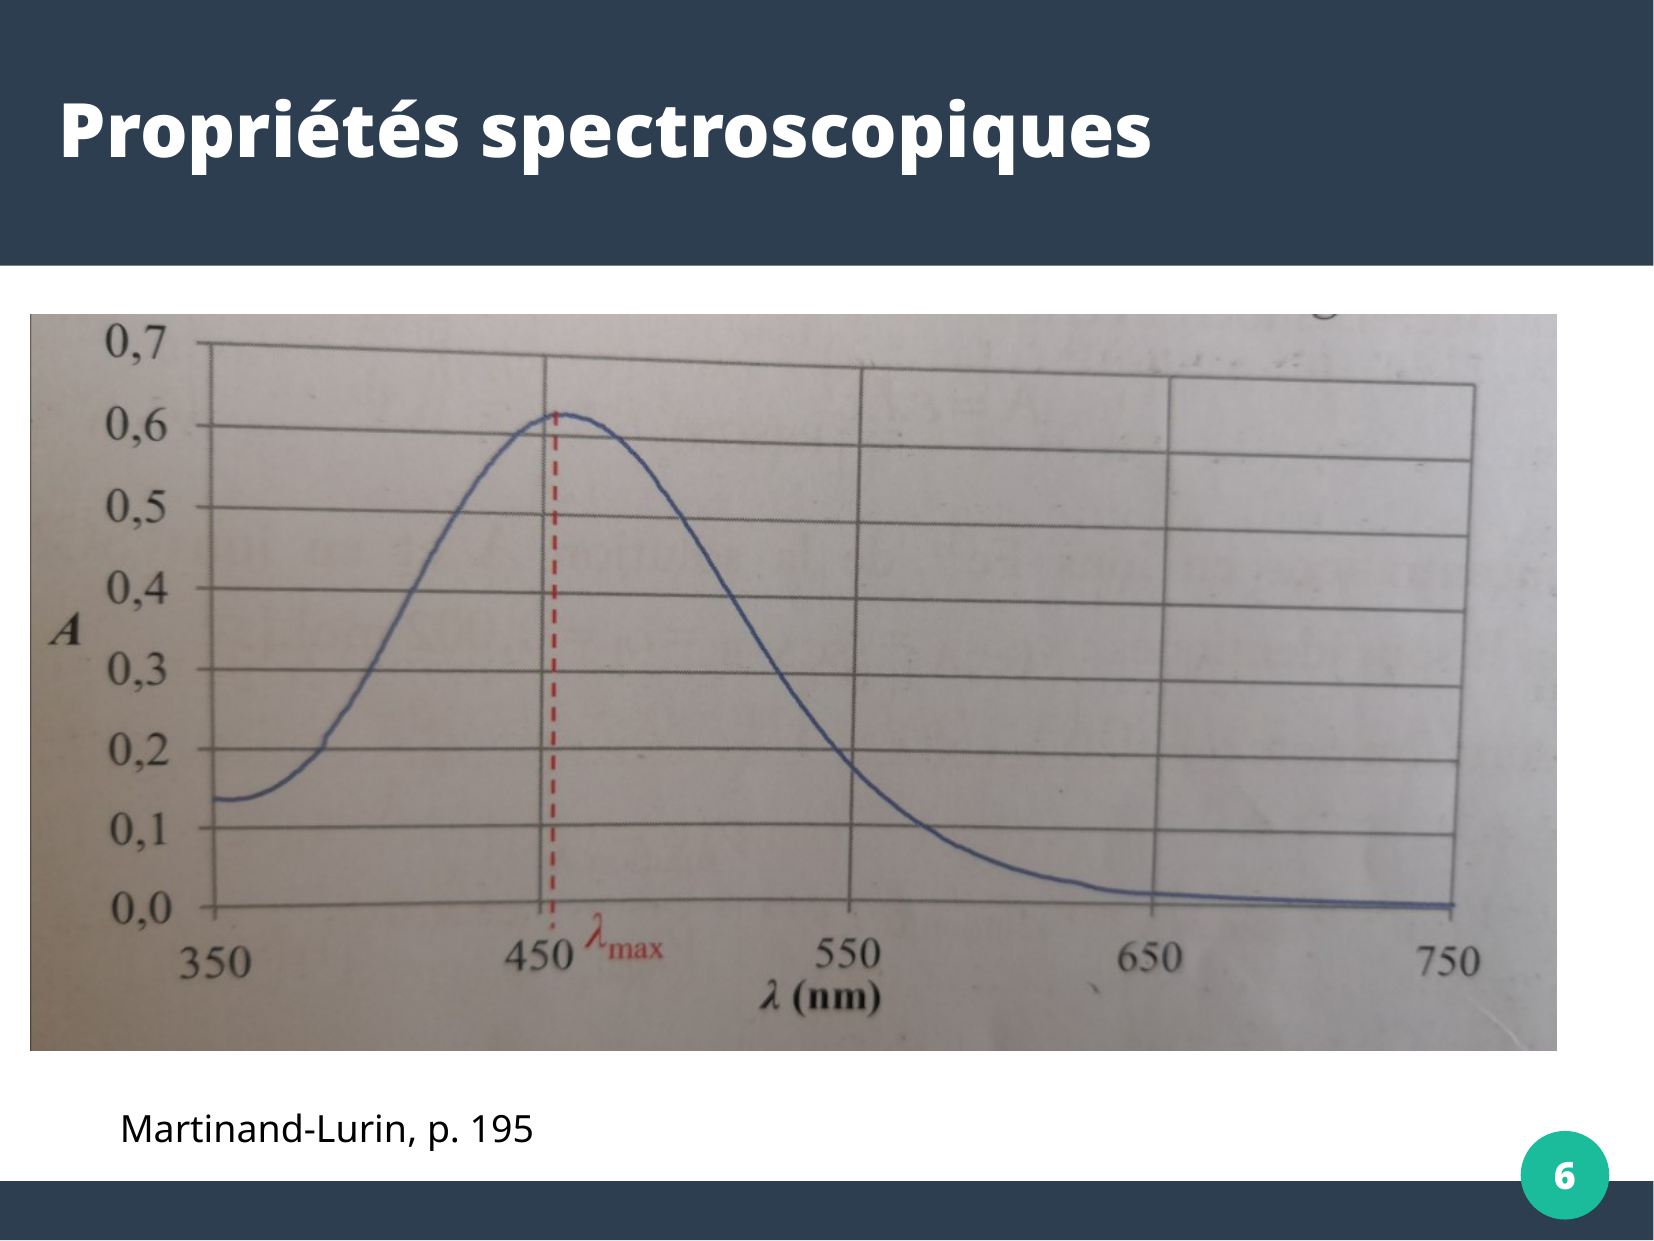

# Propriétés spectroscopiques
Martinand-Lurin, p. 195
6